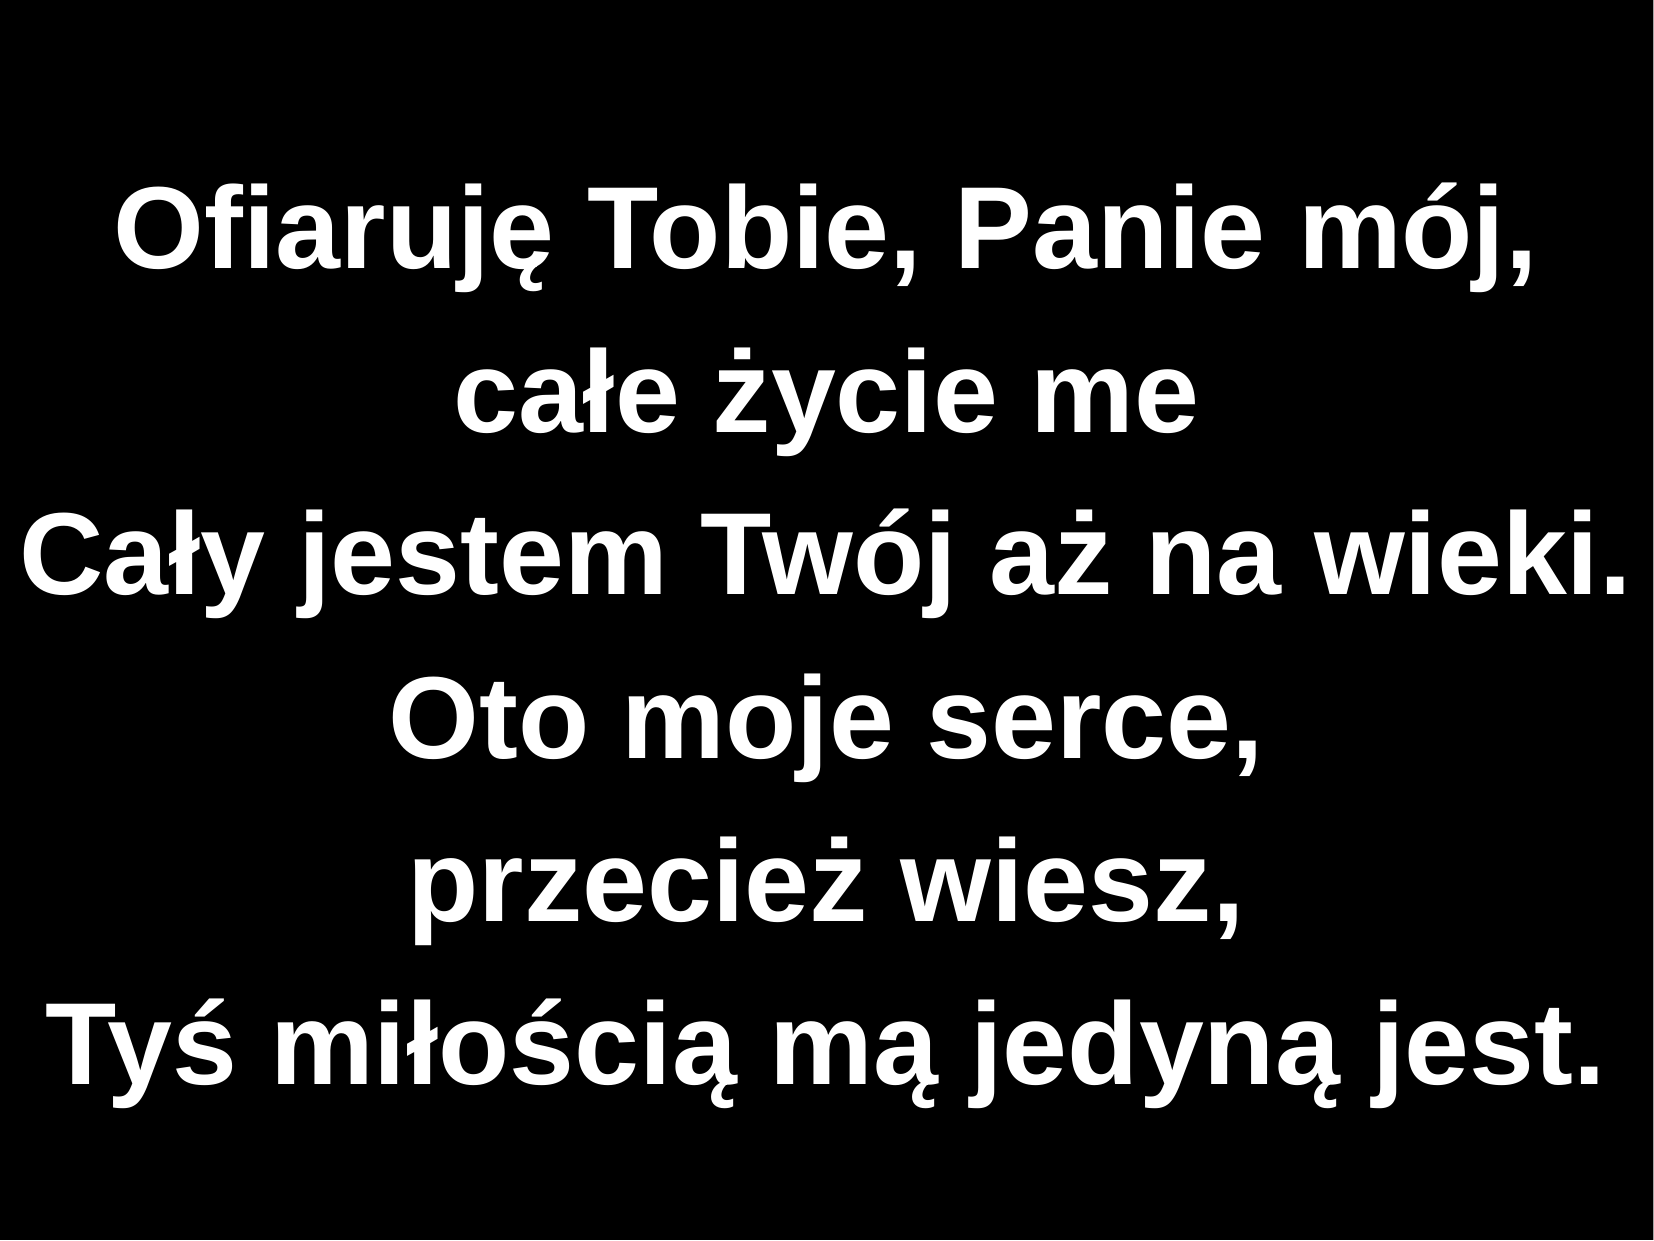

# Ofiaruję Tobie, Panie mój, całe życie me
Cały jestem Twój aż na wieki.
Oto moje serce,
przecież wiesz,
Tyś miłością mą jedyną jest.